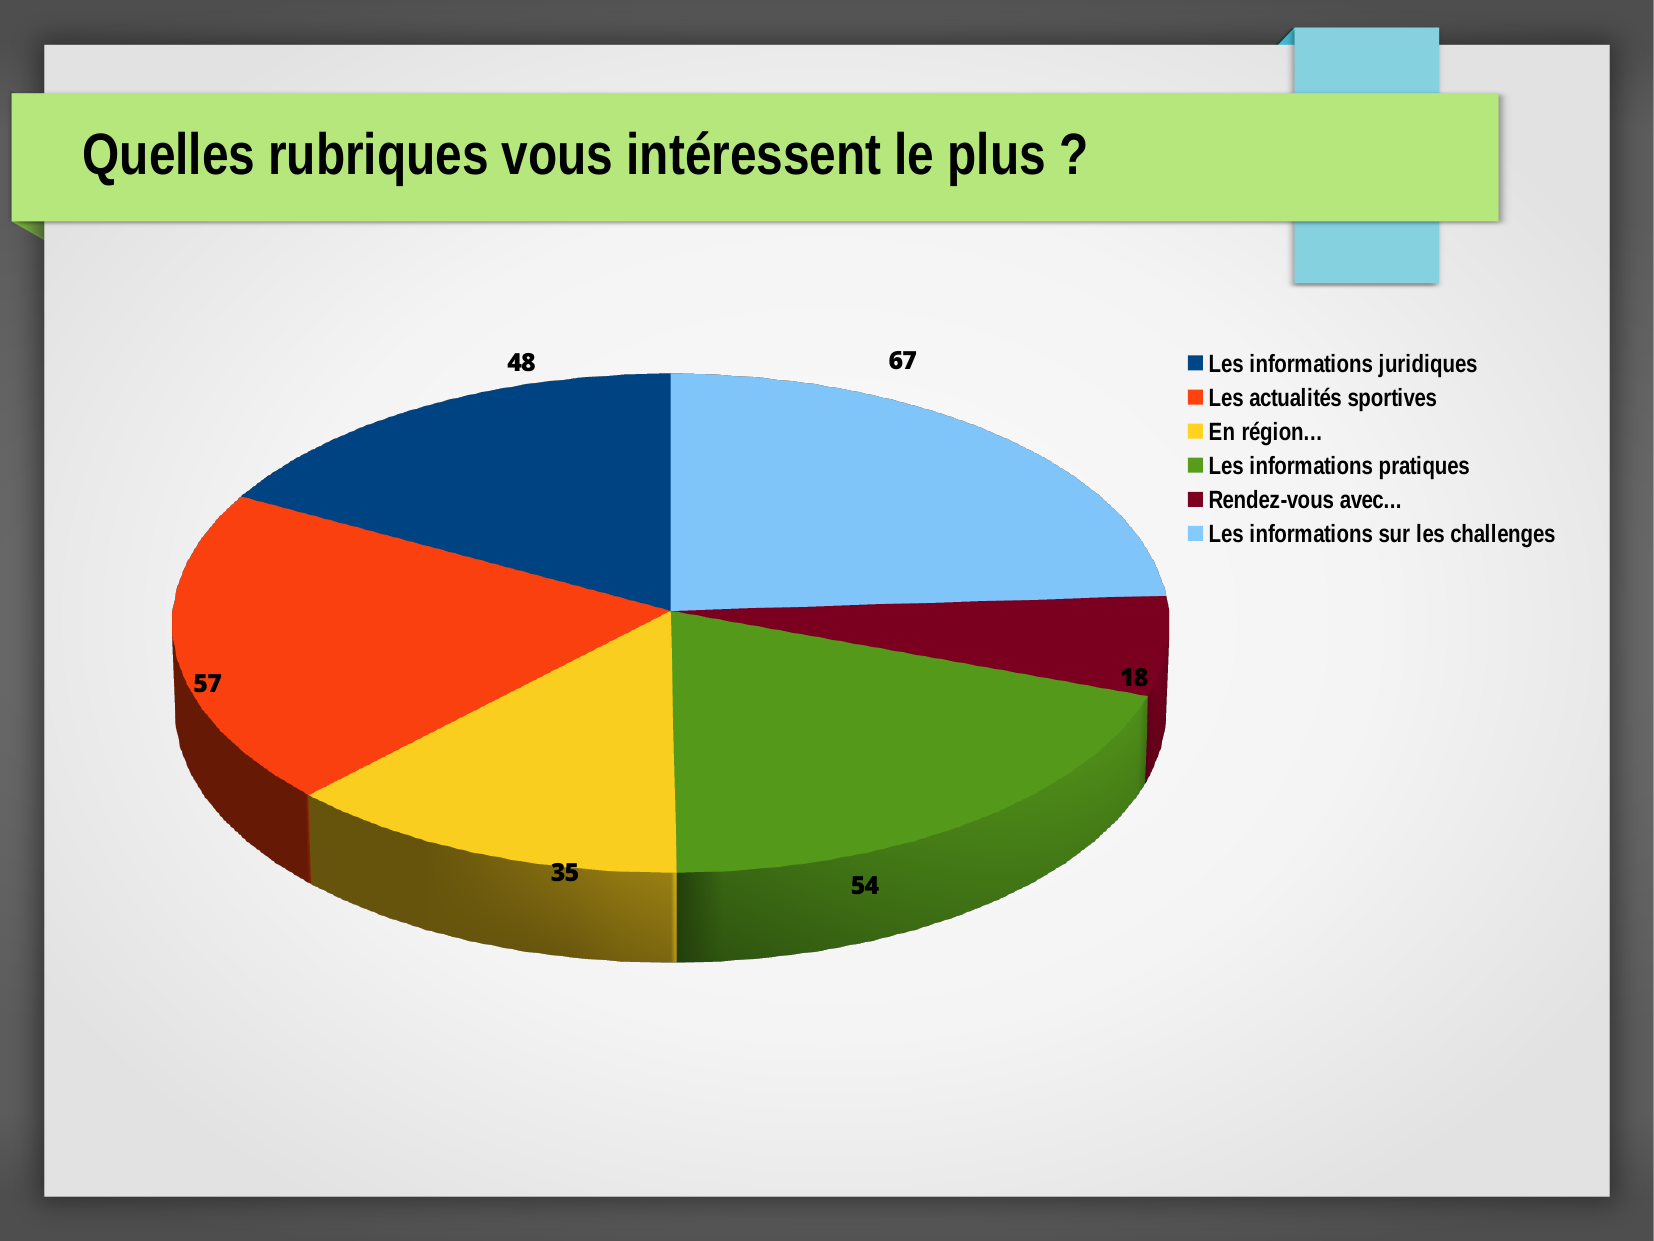

# Quelles rubriques vous intéressent le plus ?
[unsupported chart]